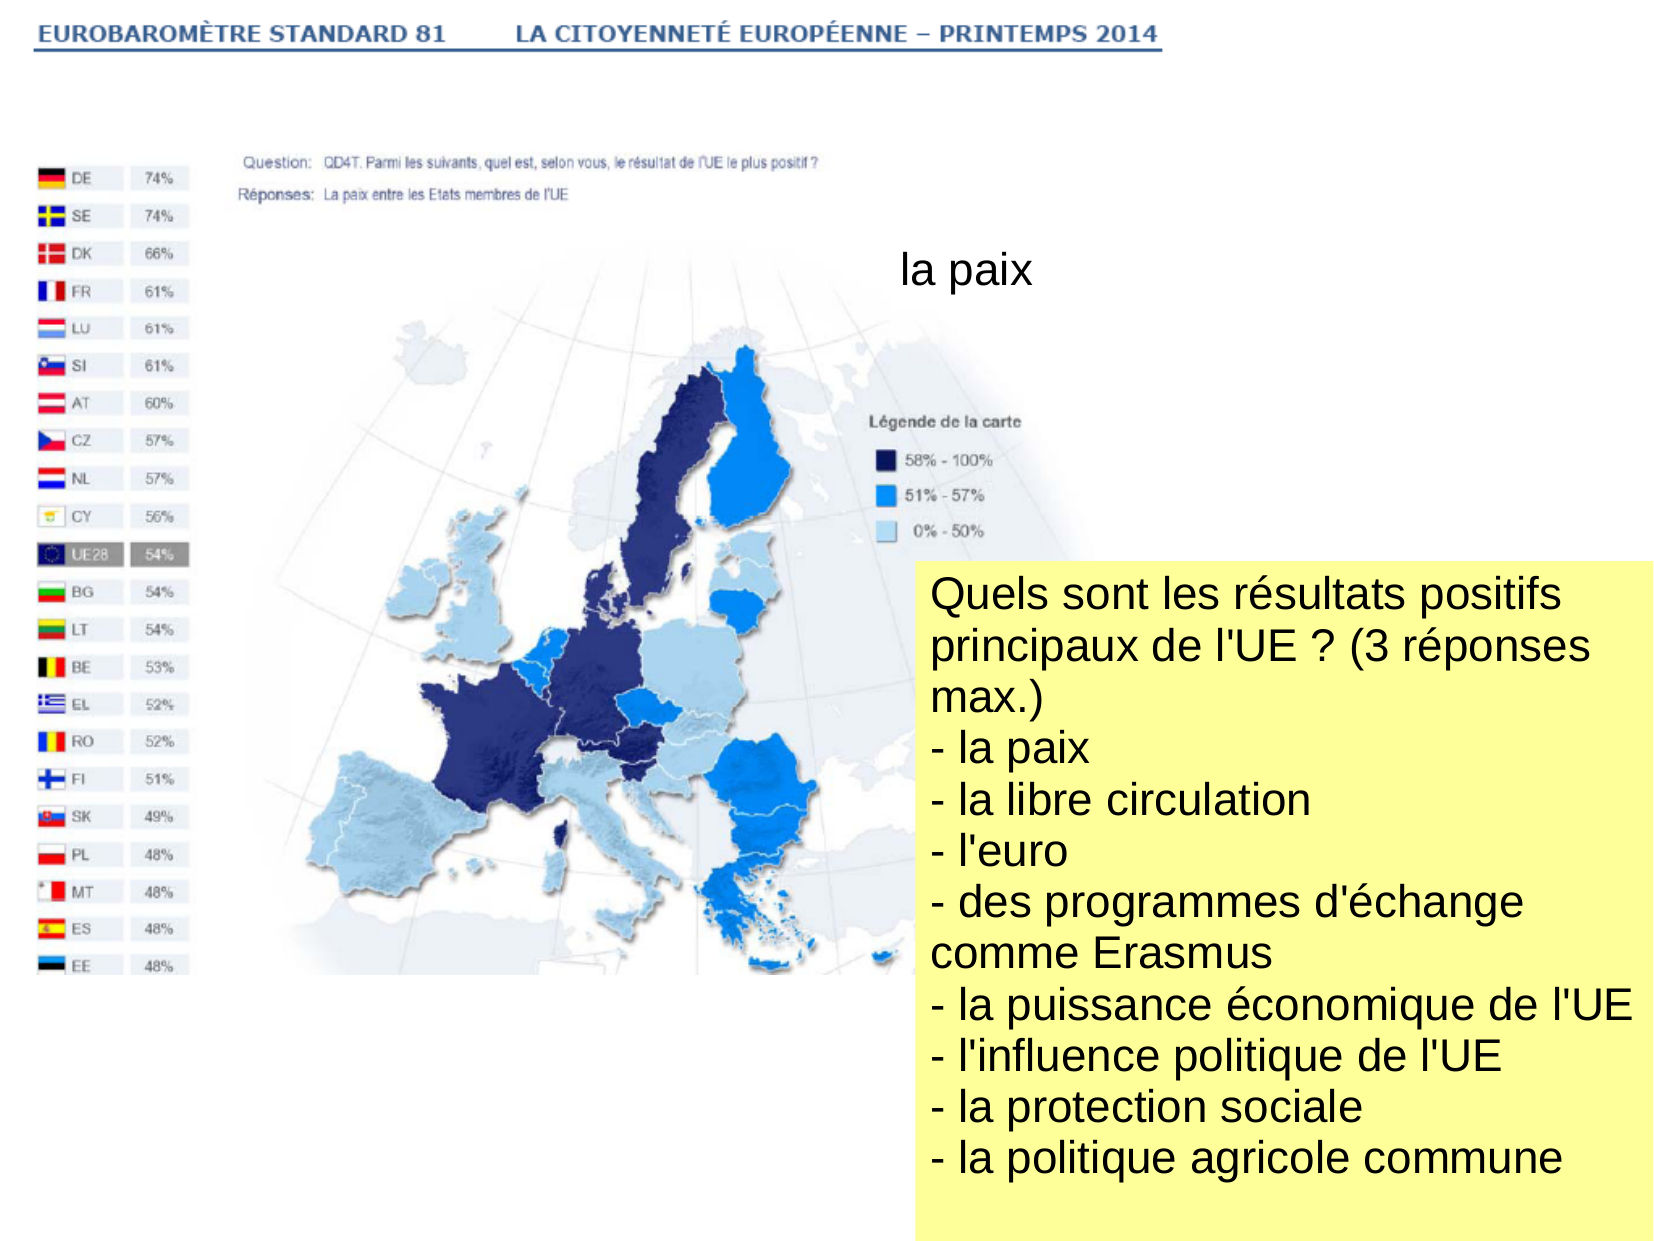

la paix
Quels sont les résultats positifs principaux de l'UE ? (3 réponses max.)
- la paix
- la libre circulation
- l'euro
- des programmes d'échange comme Erasmus
- la puissance économique de l'UE
- l'influence politique de l'UE
- la protection sociale
- la politique agricole commune